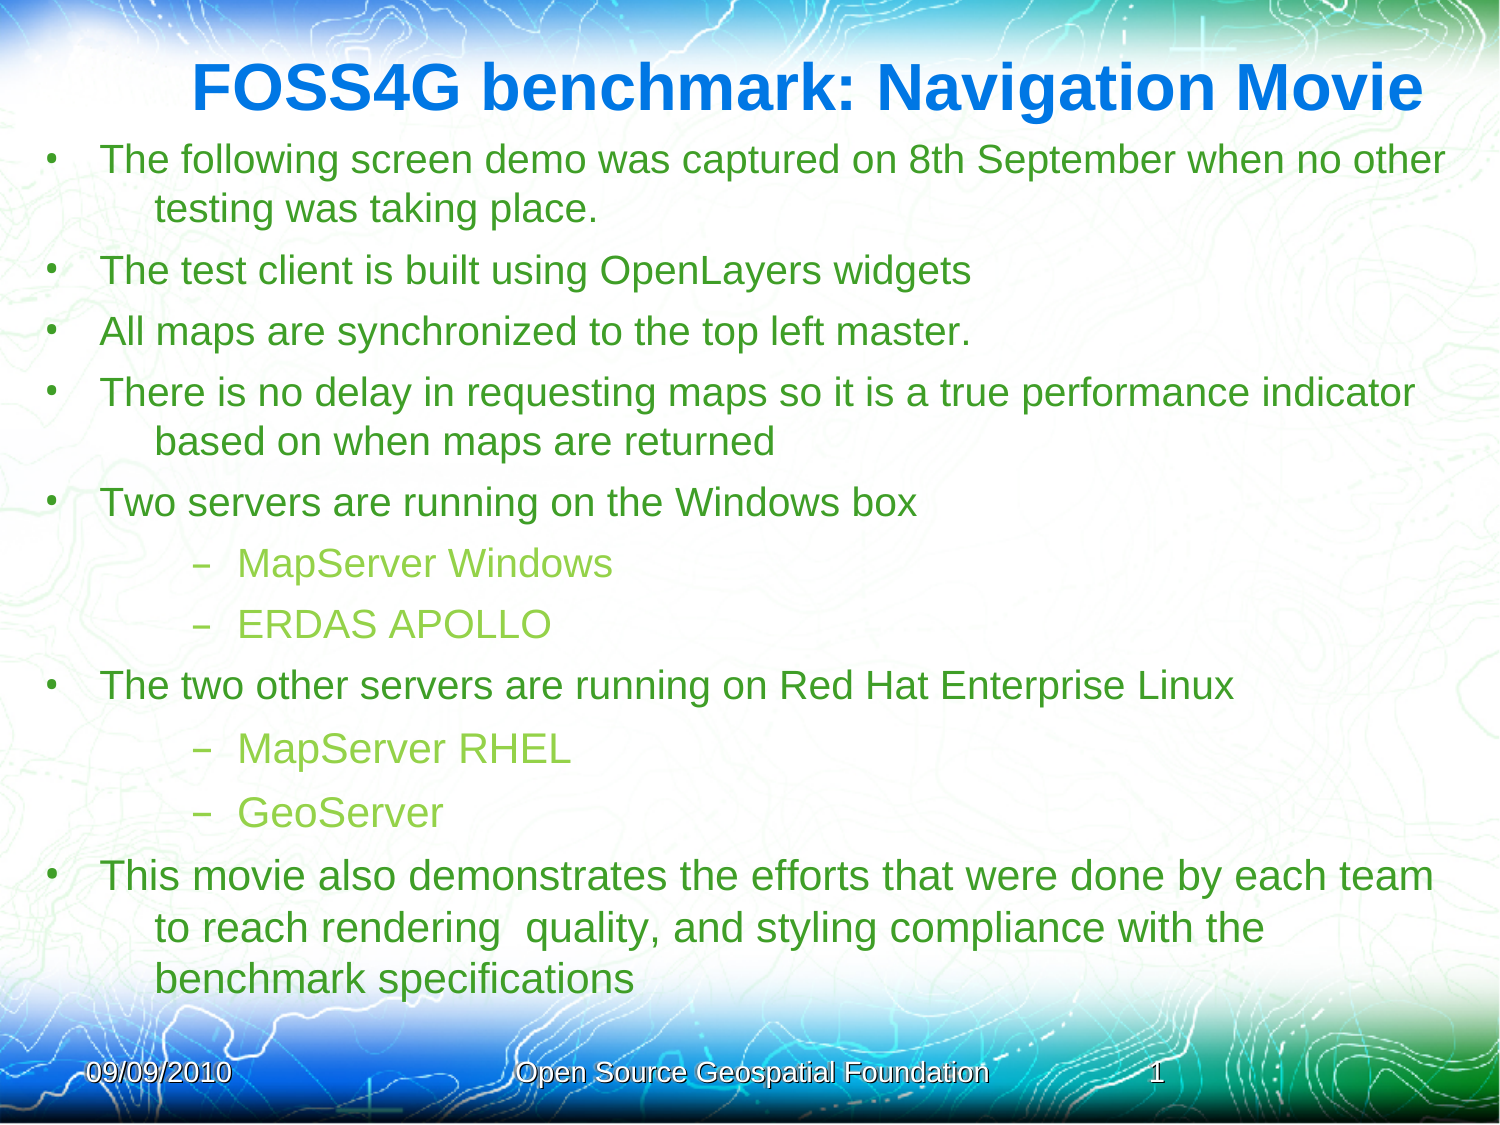

# FOSS4G benchmark: Navigation Movie
The following screen demo was captured on 8th September when no other testing was taking place.
The test client is built using OpenLayers widgets
All maps are synchronized to the top left master.
There is no delay in requesting maps so it is a true performance indicator based on when maps are returned
Two servers are running on the Windows box
MapServer Windows
ERDAS APOLLO
The two other servers are running on Red Hat Enterprise Linux
MapServer RHEL
GeoServer
This movie also demonstrates the efforts that were done by each team to reach rendering quality, and styling compliance with the benchmark specifications
09/09/2010
Open Source Geospatial Foundation